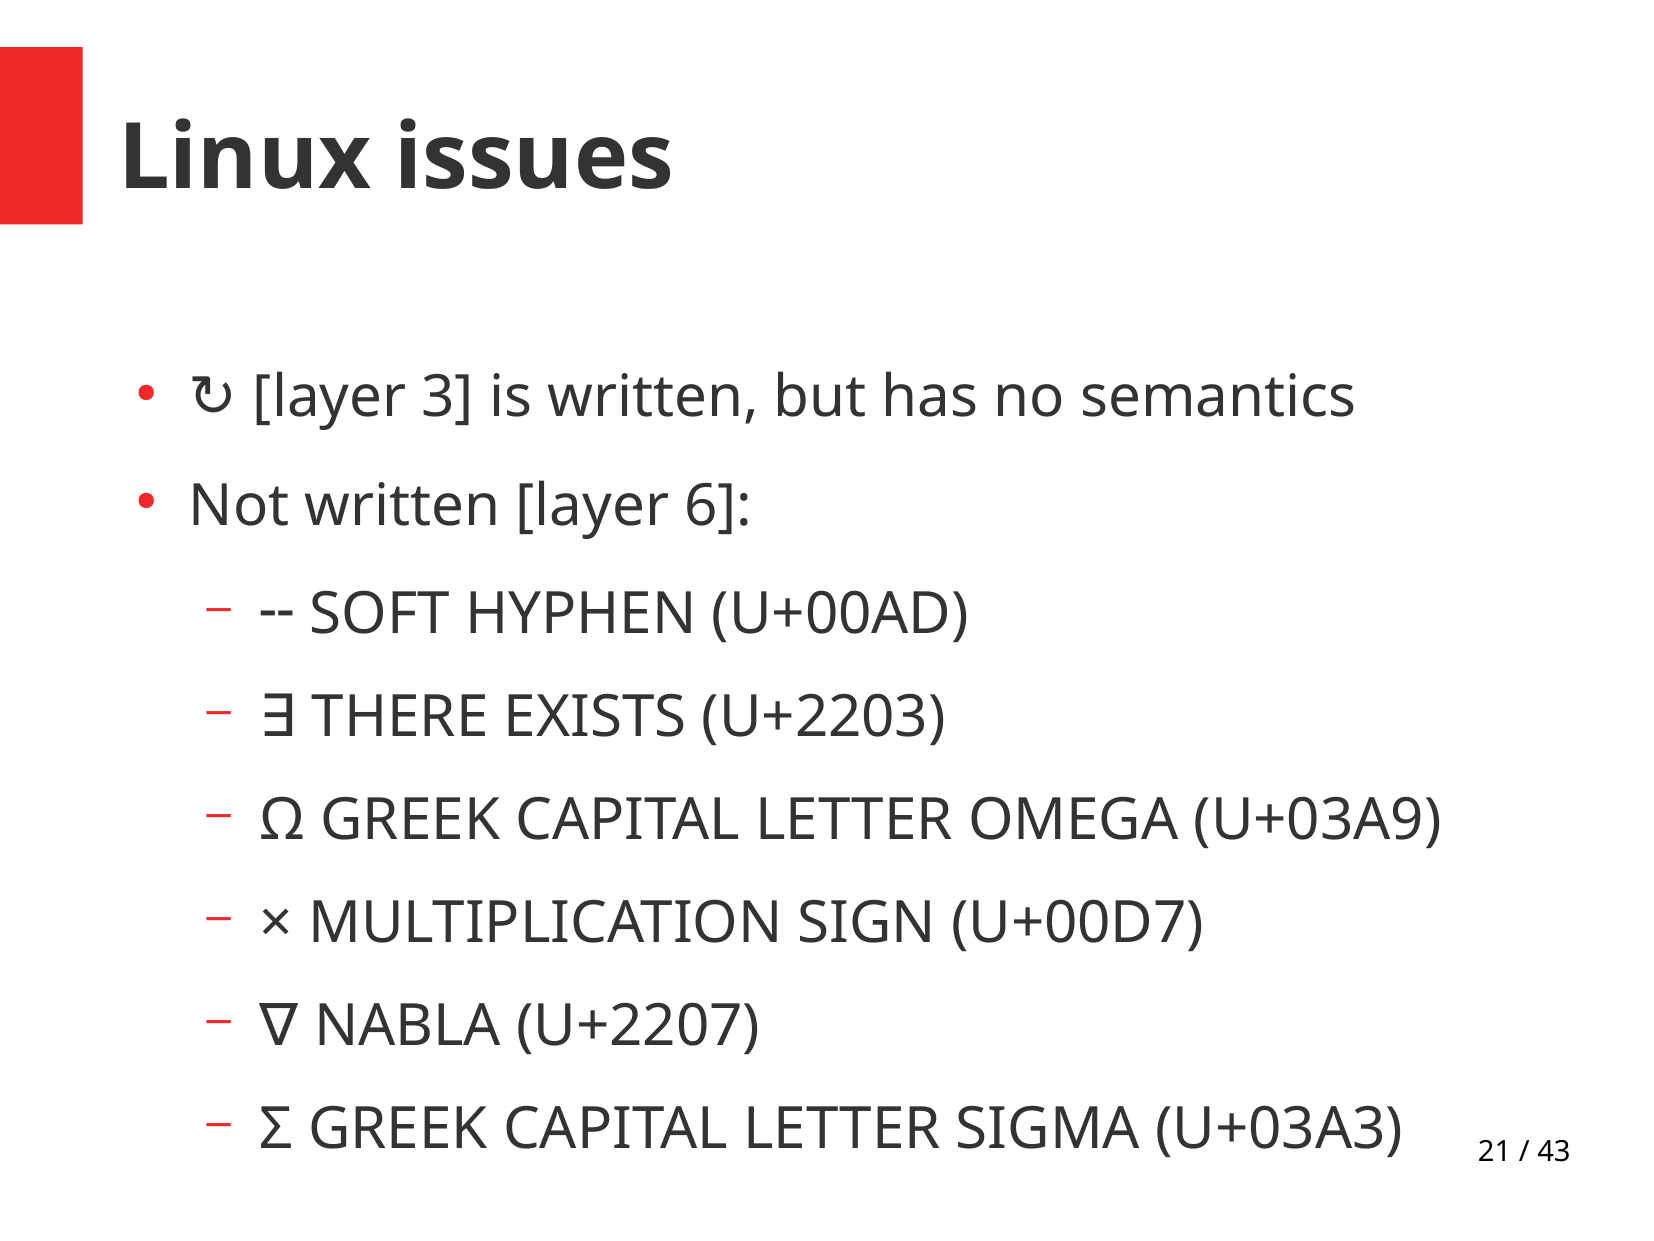

# Linux issues
↻ [layer 3] is written, but has no semantics
Not written [layer 6]:
╌ SOFT HYPHEN (U+00AD)
∃ THERE EXISTS (U+2203)
Ω GREEK CAPITAL LETTER OMEGA (U+03A9)
× MULTIPLICATION SIGN (U+00D7)
∇ NABLA (U+2207)
Σ GREEK CAPITAL LETTER SIGMA (U+03A3)
21